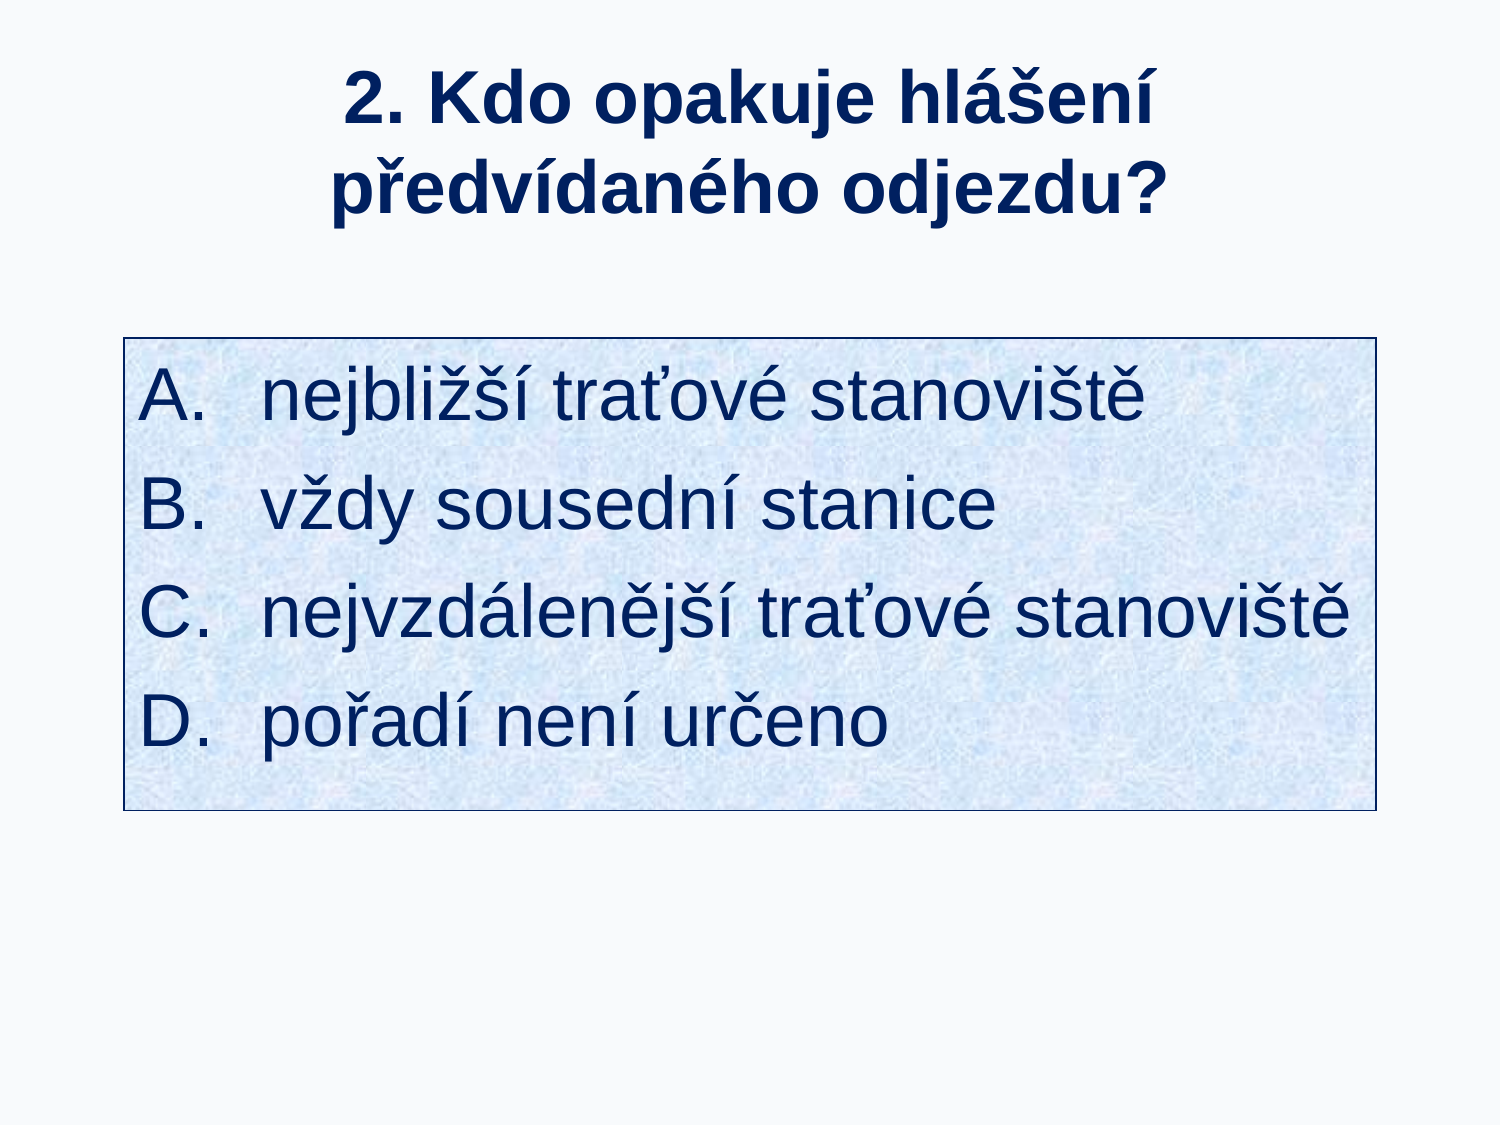

# 2. Kdo opakuje hlášení předvídaného odjezdu?
nejbližší traťové stanoviště
vždy sousední stanice
nejvzdálenější traťové stanoviště
pořadí není určeno